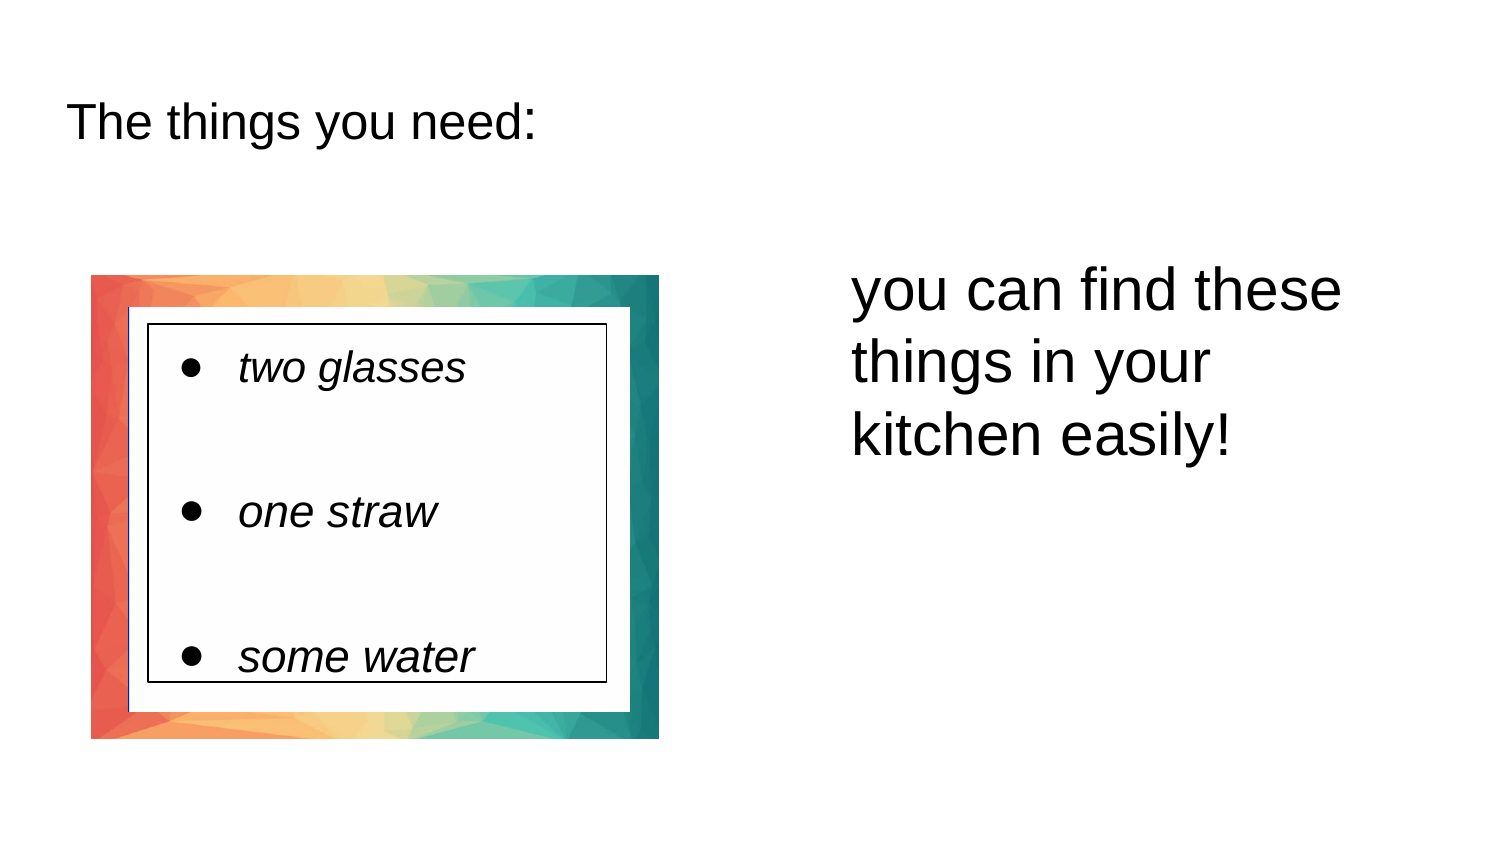

# The things you need:
….
you can find these things in your kitchen easily!
two glasses
one straw
some water